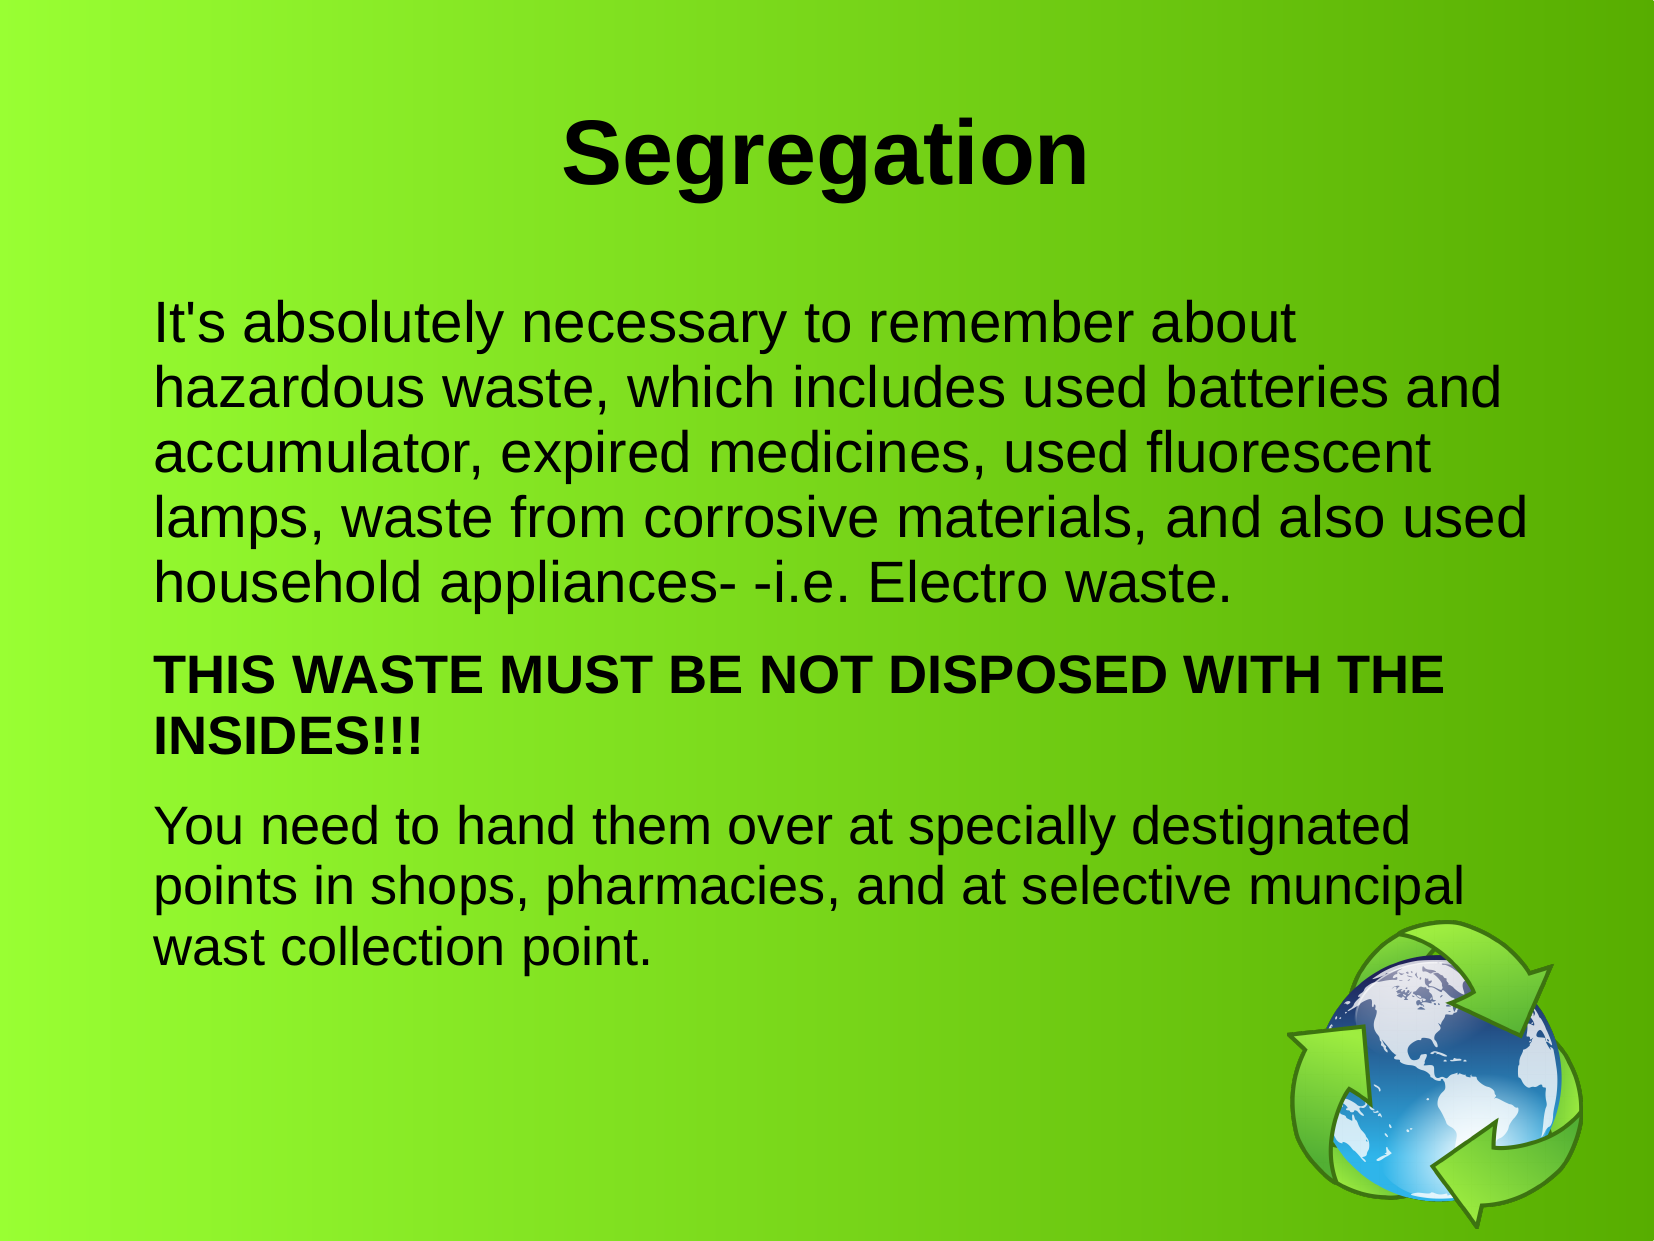

# Segregation
It's absolutely necessary to remember about hazardous waste, which includes used batteries and accumulator, expired medicines, used fluorescent lamps, waste from corrosive materials, and also used household appliances- -i.e. Electro waste.
THIS WASTE MUST BE NOT DISPOSED WITH THE INSIDES!!!
You need to hand them over at specially destignated points in shops, pharmacies, and at selective muncipal wast collection point.